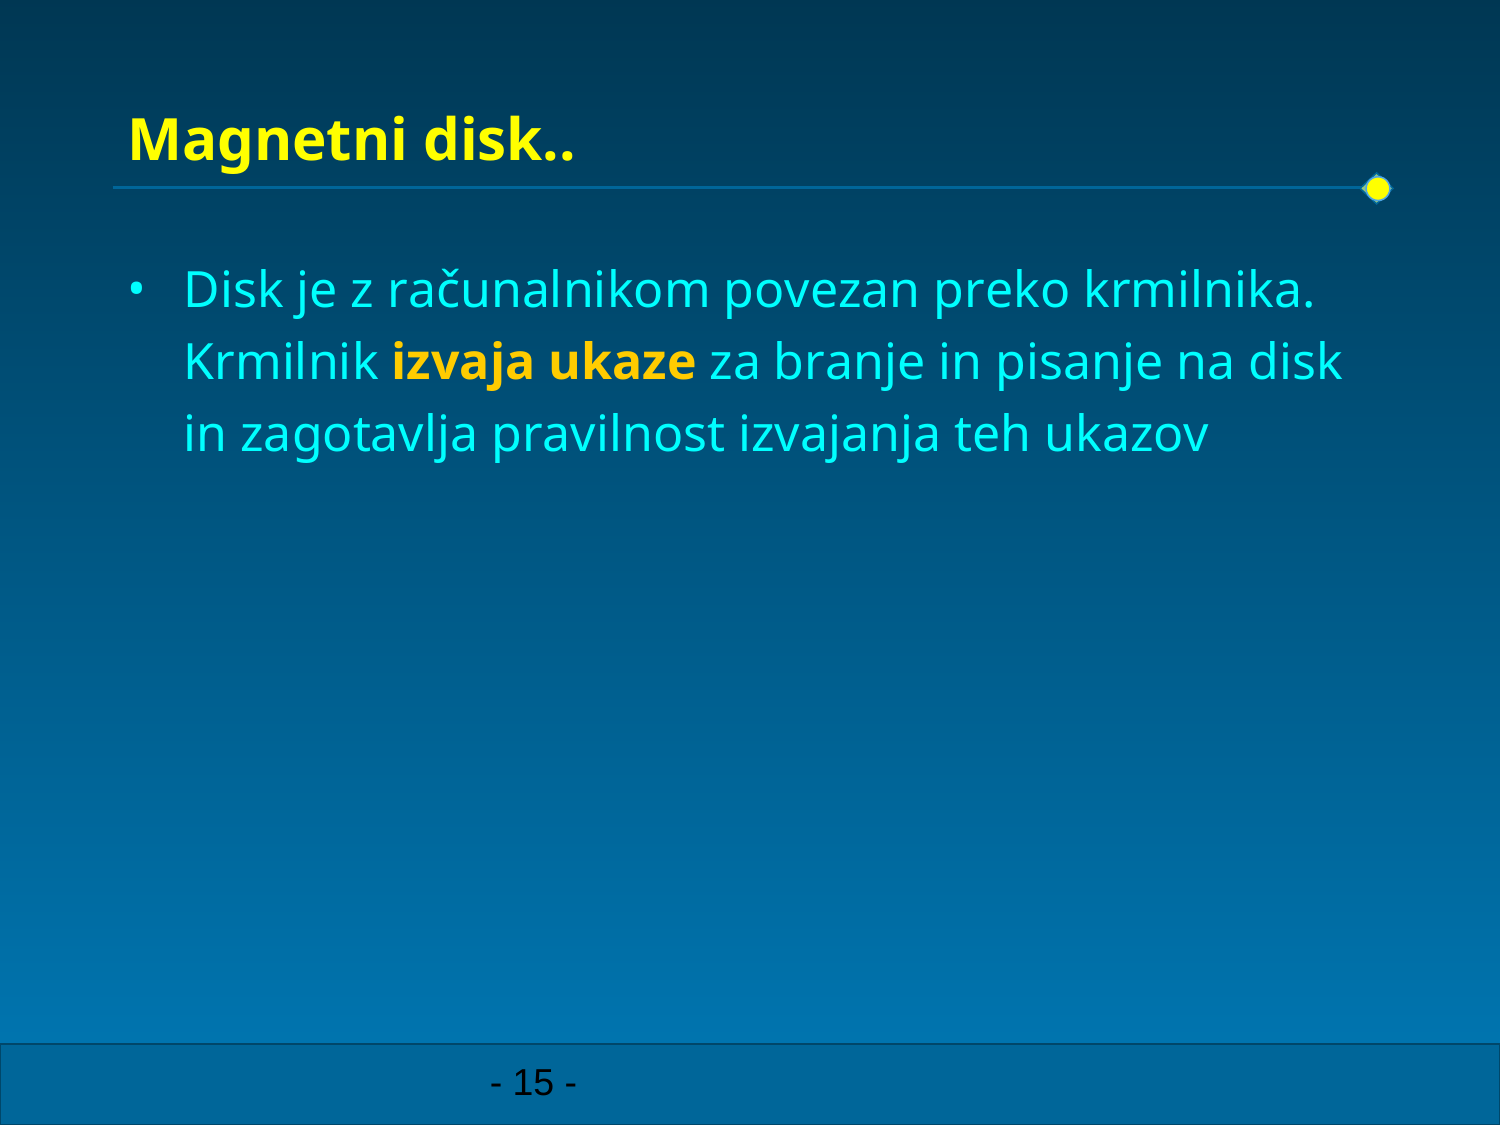

# Magnetni disk..
Disk je z računalnikom povezan preko krmilnika. Krmilnik izvaja ukaze za branje in pisanje na disk in zagotavlja pravilnost izvajanja teh ukazov